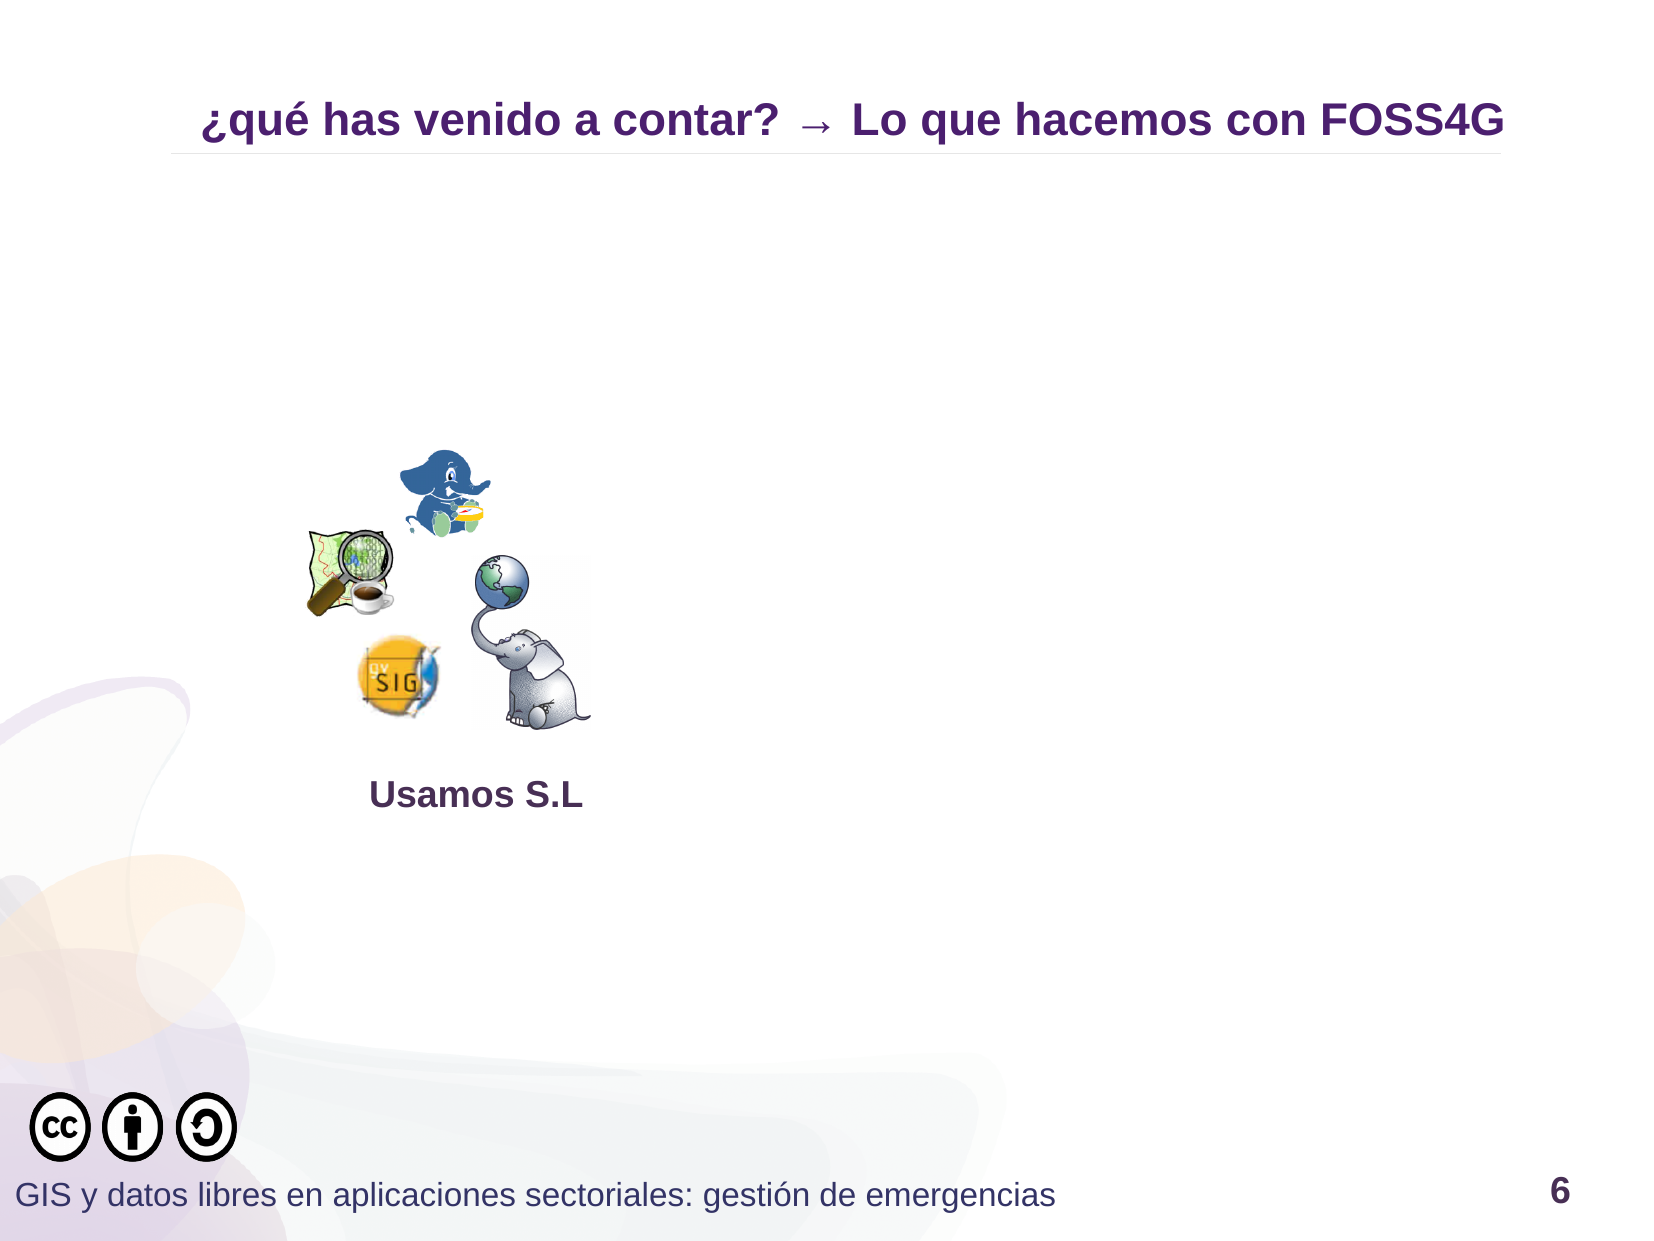

¿qué has venido a contar? → Lo que hacemos con FOSS4G
Usamos S.L